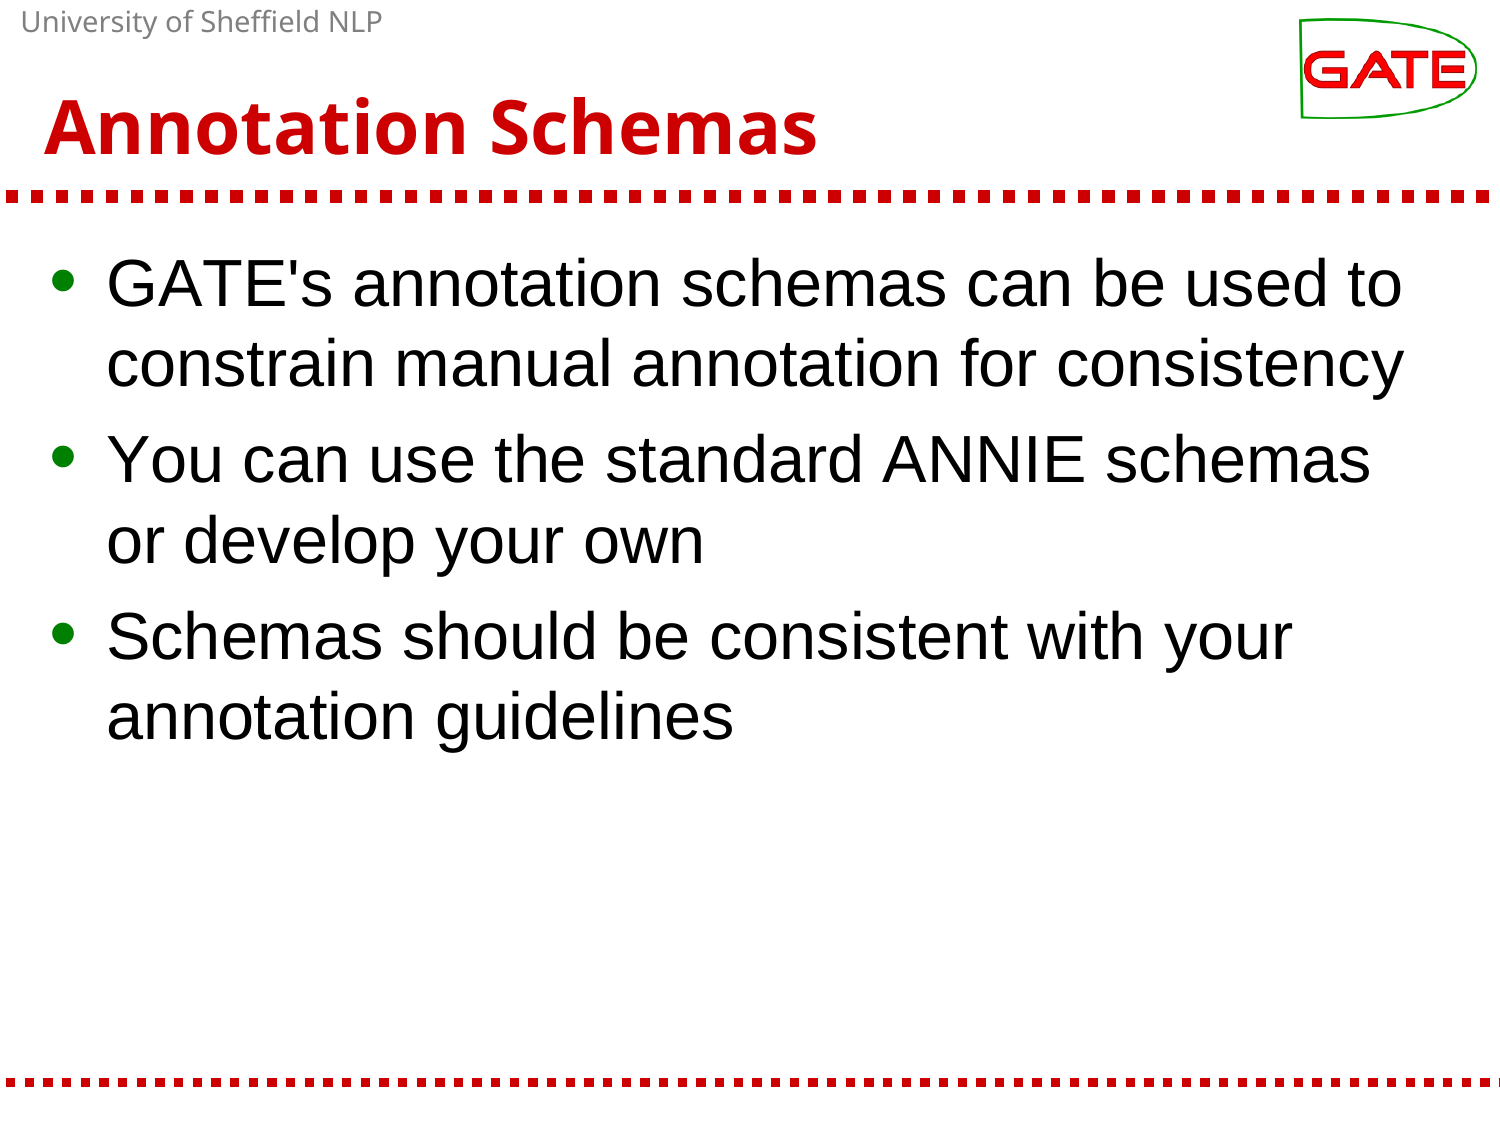

# Annotation Schemas
GATE's annotation schemas can be used to constrain manual annotation for consistency
You can use the standard ANNIE schemas or develop your own
Schemas should be consistent with your annotation guidelines